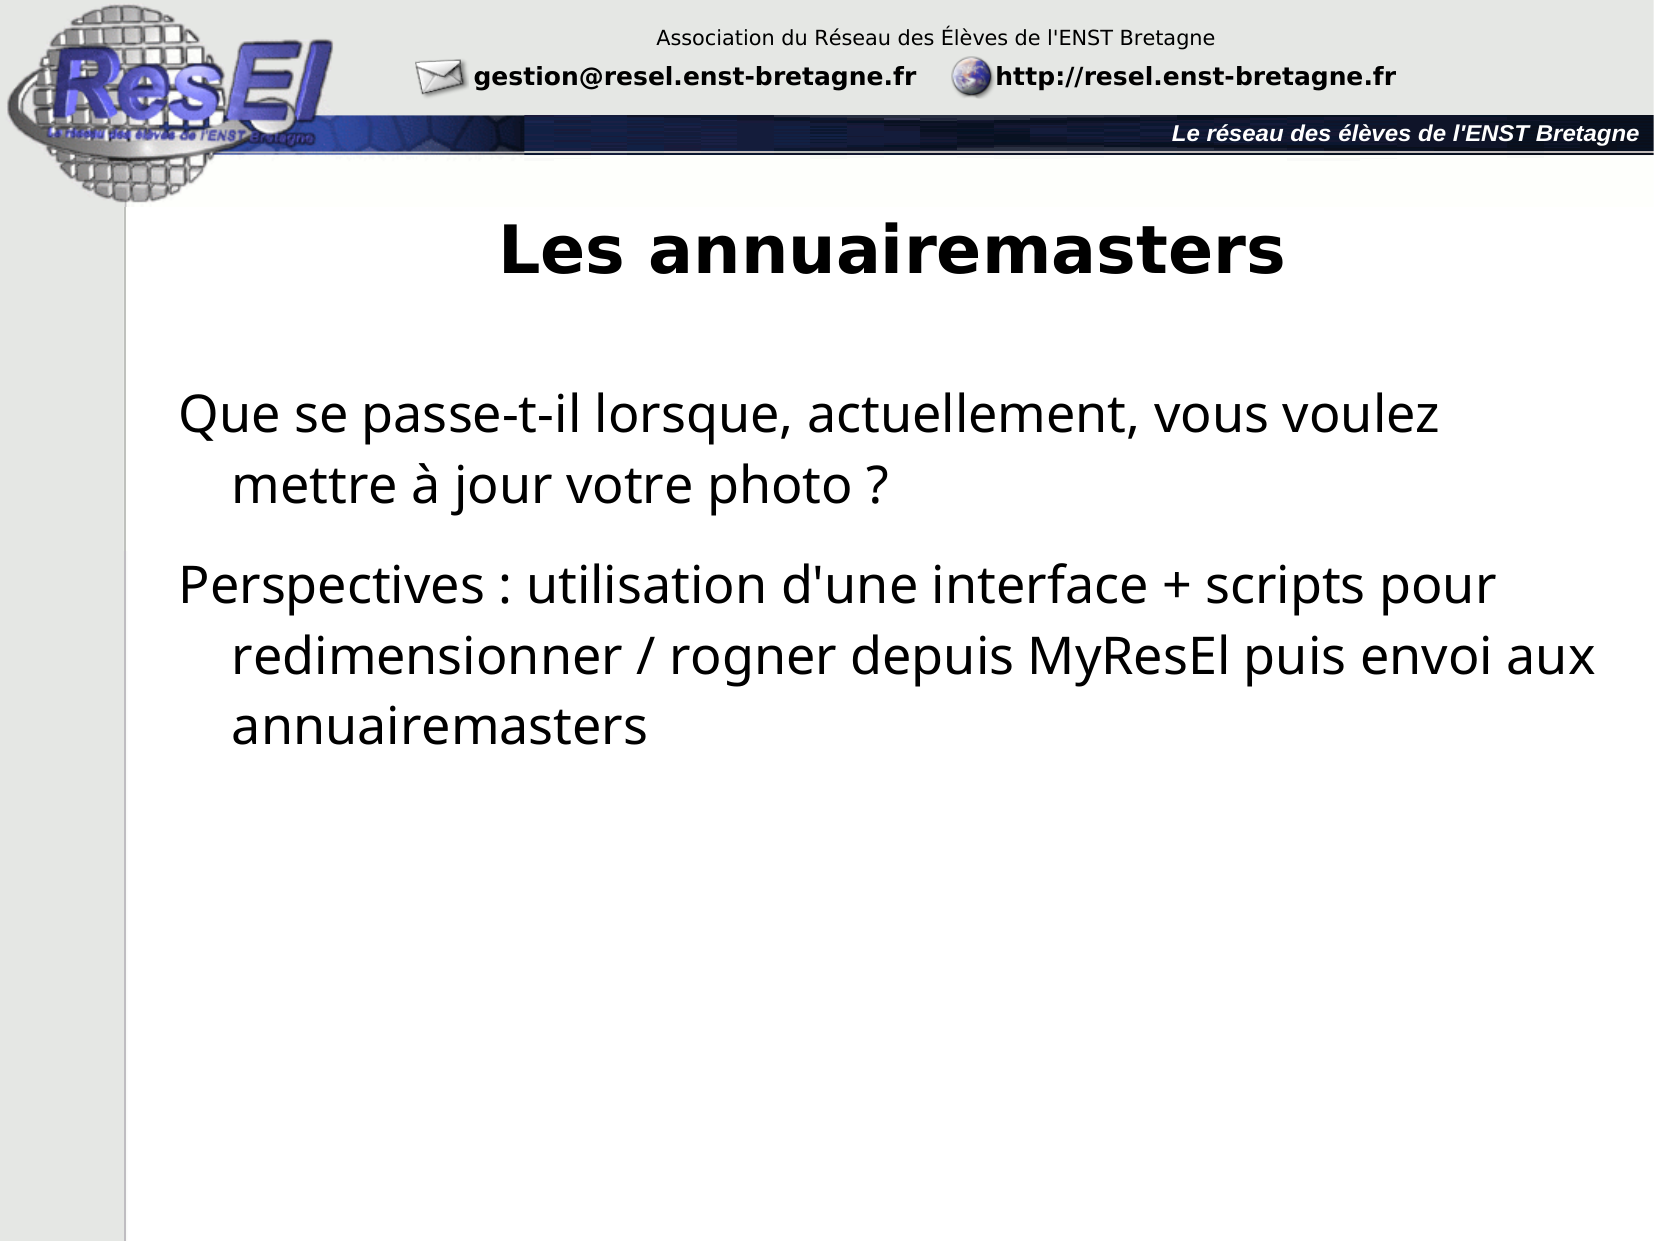

# Les annuairemasters
Que se passe-t-il lorsque, actuellement, vous voulez mettre à jour votre photo ?
Perspectives : utilisation d'une interface + scripts pour redimensionner / rogner depuis MyResEl puis envoi aux annuairemasters